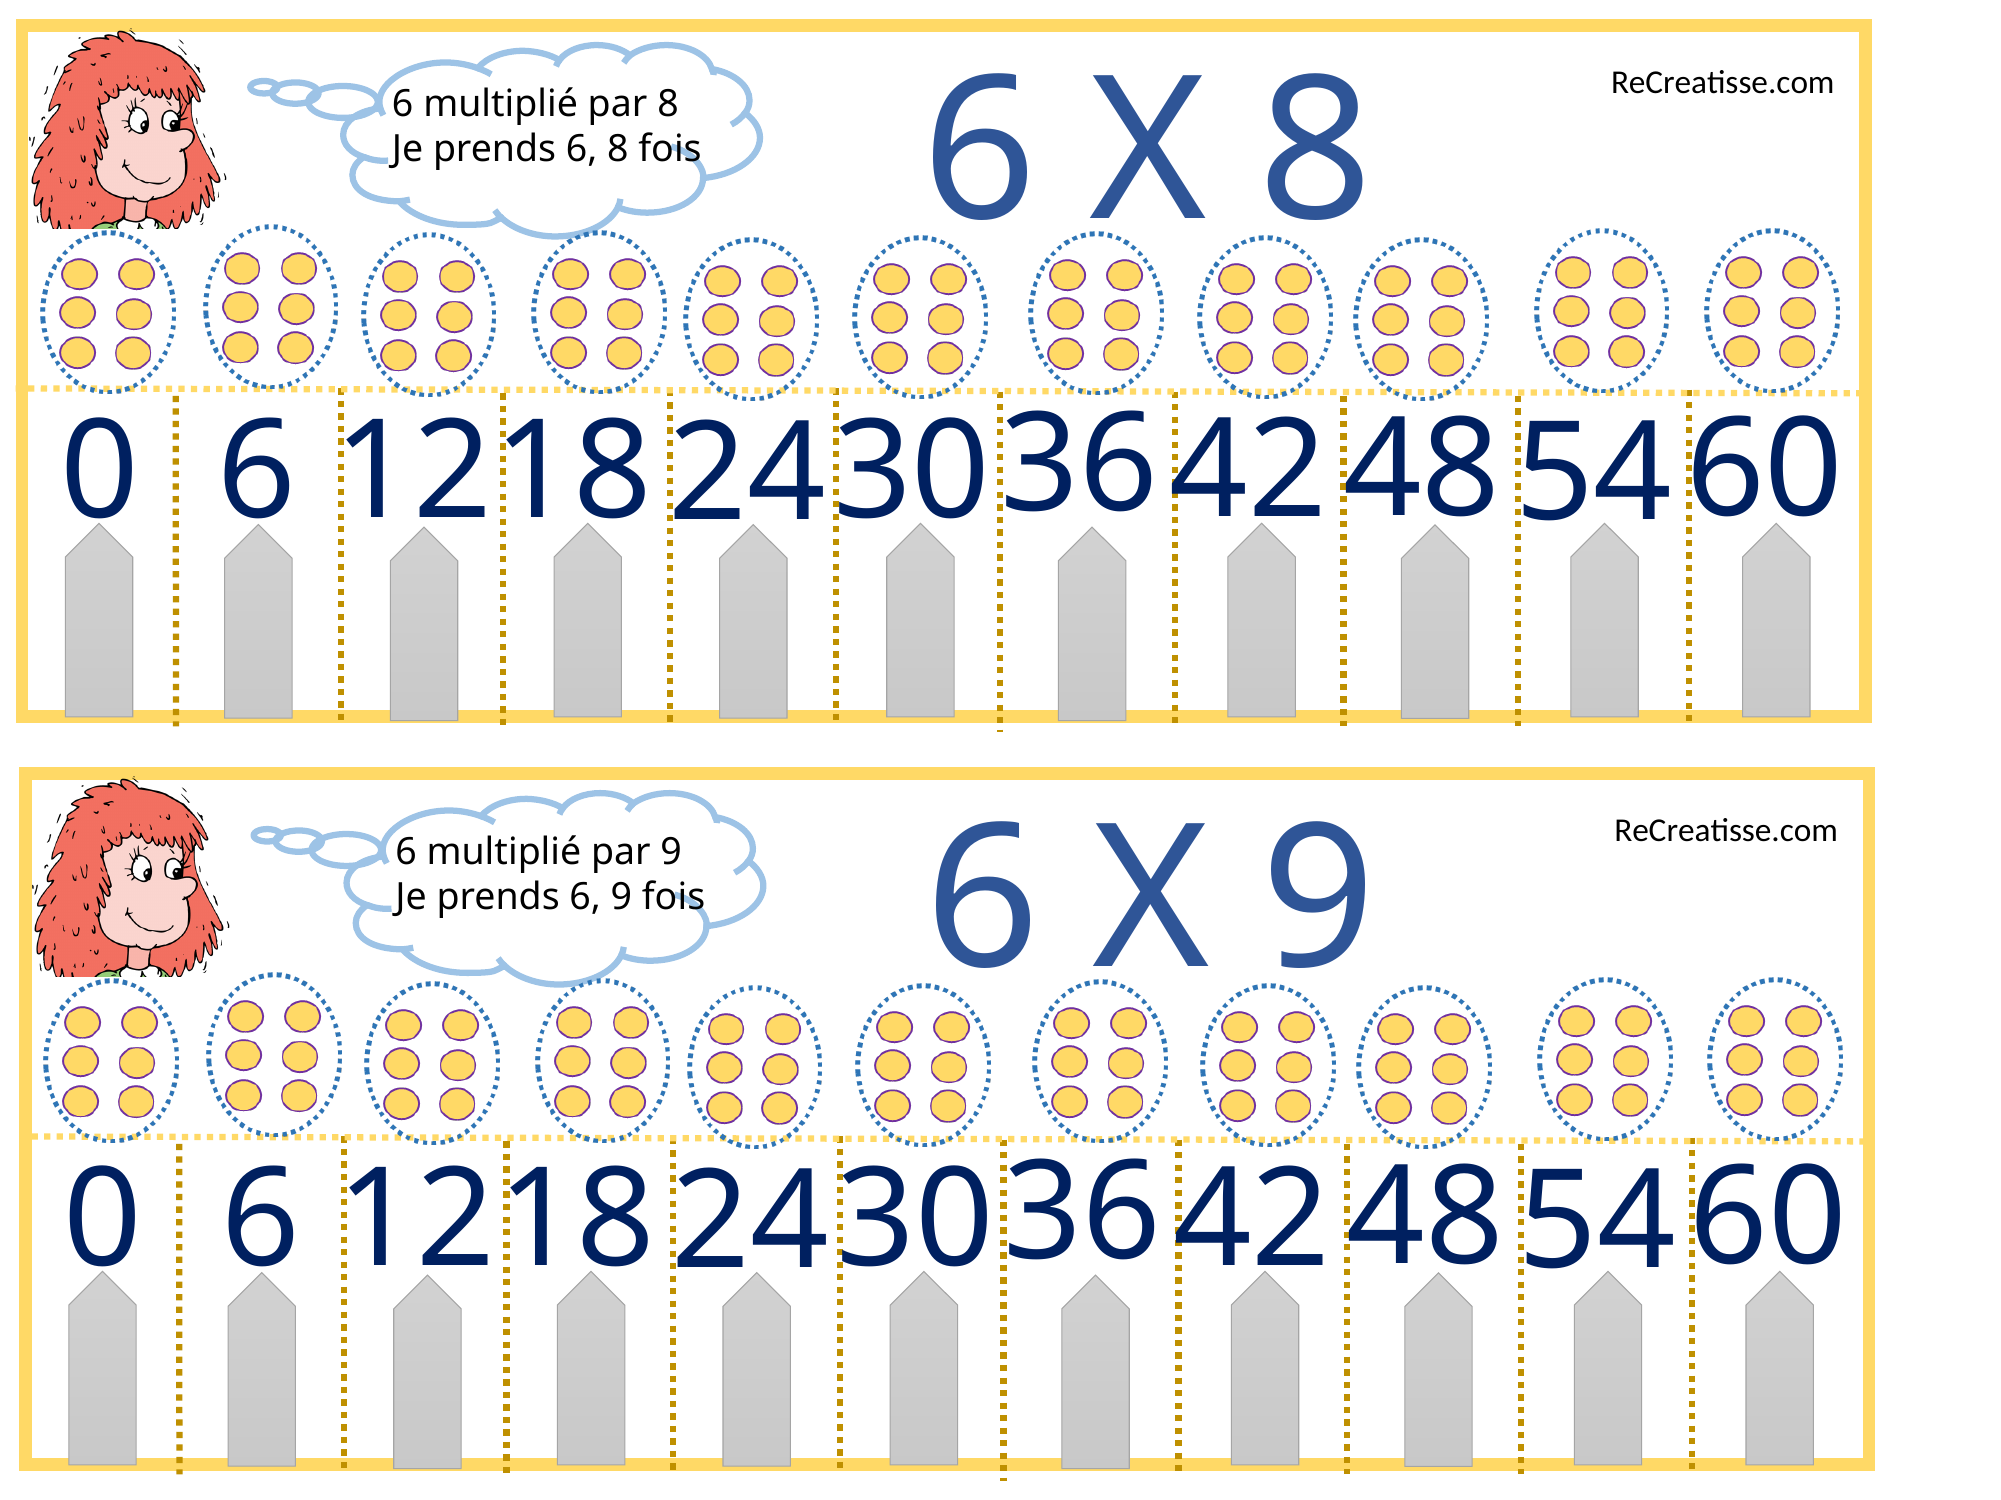

6 X 8
ReCreatisse.com
6 multiplié par 8
Je prends 6, 8 fois
36
48
60
42
0
6
12
18
30
54
24
6 X 9
ReCreatisse.com
6 multiplié par 9
Je prends 6, 9 fois
36
48
60
42
0
6
12
18
30
54
24